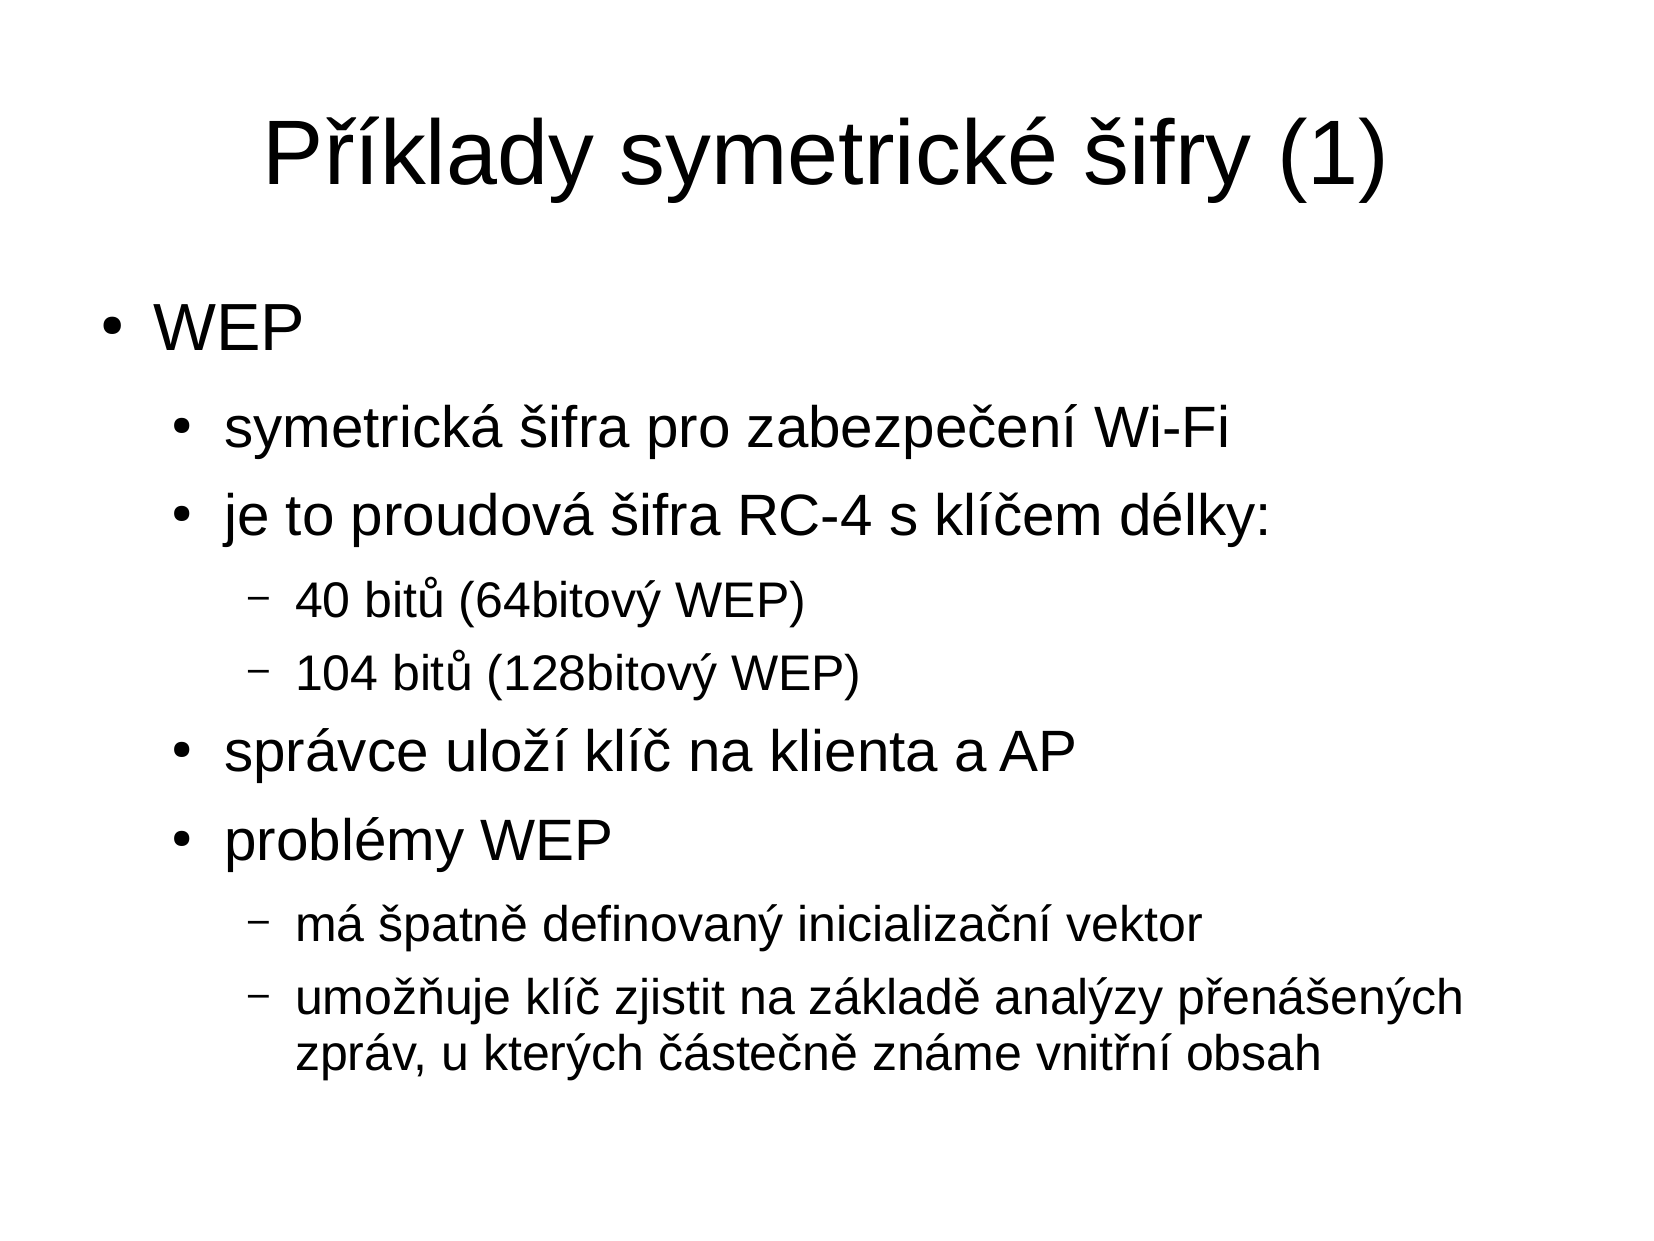

# Příklady symetrické šifry (1)
WEP
symetrická šifra pro zabezpečení Wi-Fi
je to proudová šifra RC-4 s klíčem délky:
40 bitů (64bitový WEP)
104 bitů (128bitový WEP)
správce uloží klíč na klienta a AP
problémy WEP
má špatně definovaný inicializační vektor
umožňuje klíč zjistit na základě analýzy přenášených zpráv, u kterých částečně známe vnitřní obsah